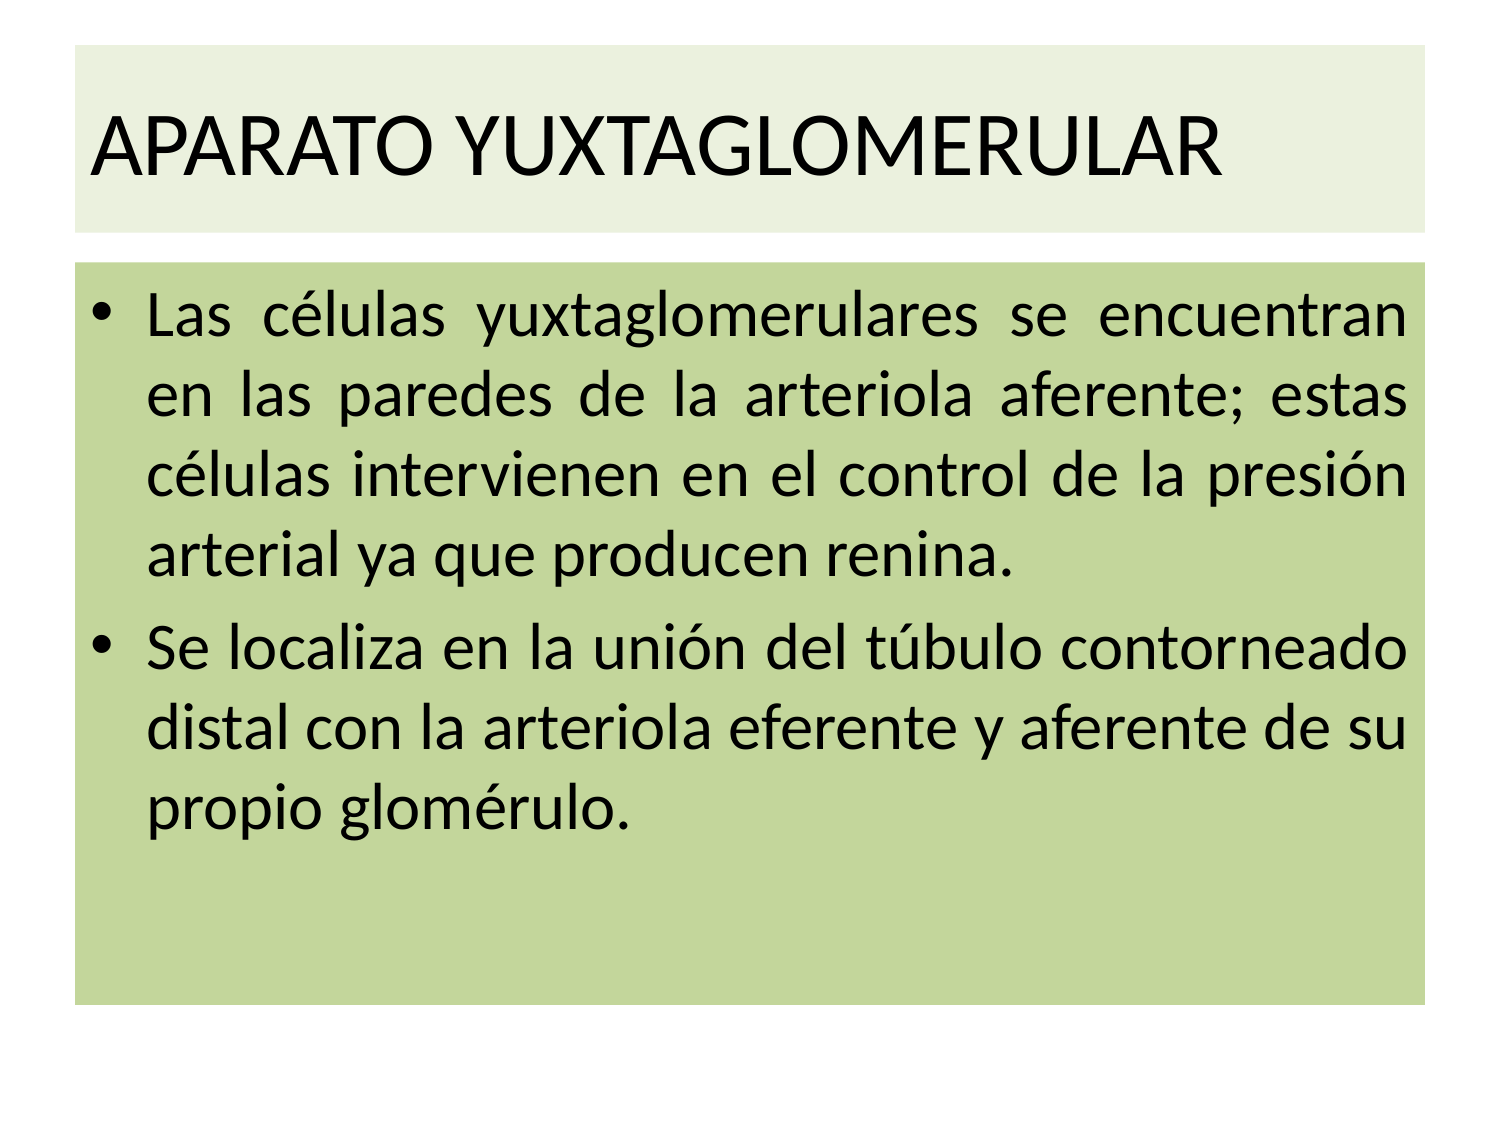

# APARATO YUXTAGLOMERULAR
Las células yuxtaglomerulares se encuentran en las paredes de la arteriola aferente; estas células intervienen en el control de la presión arterial ya que producen renina.
Se localiza en la unión del túbulo contorneado distal con la arteriola eferente y aferente de su propio glomérulo.